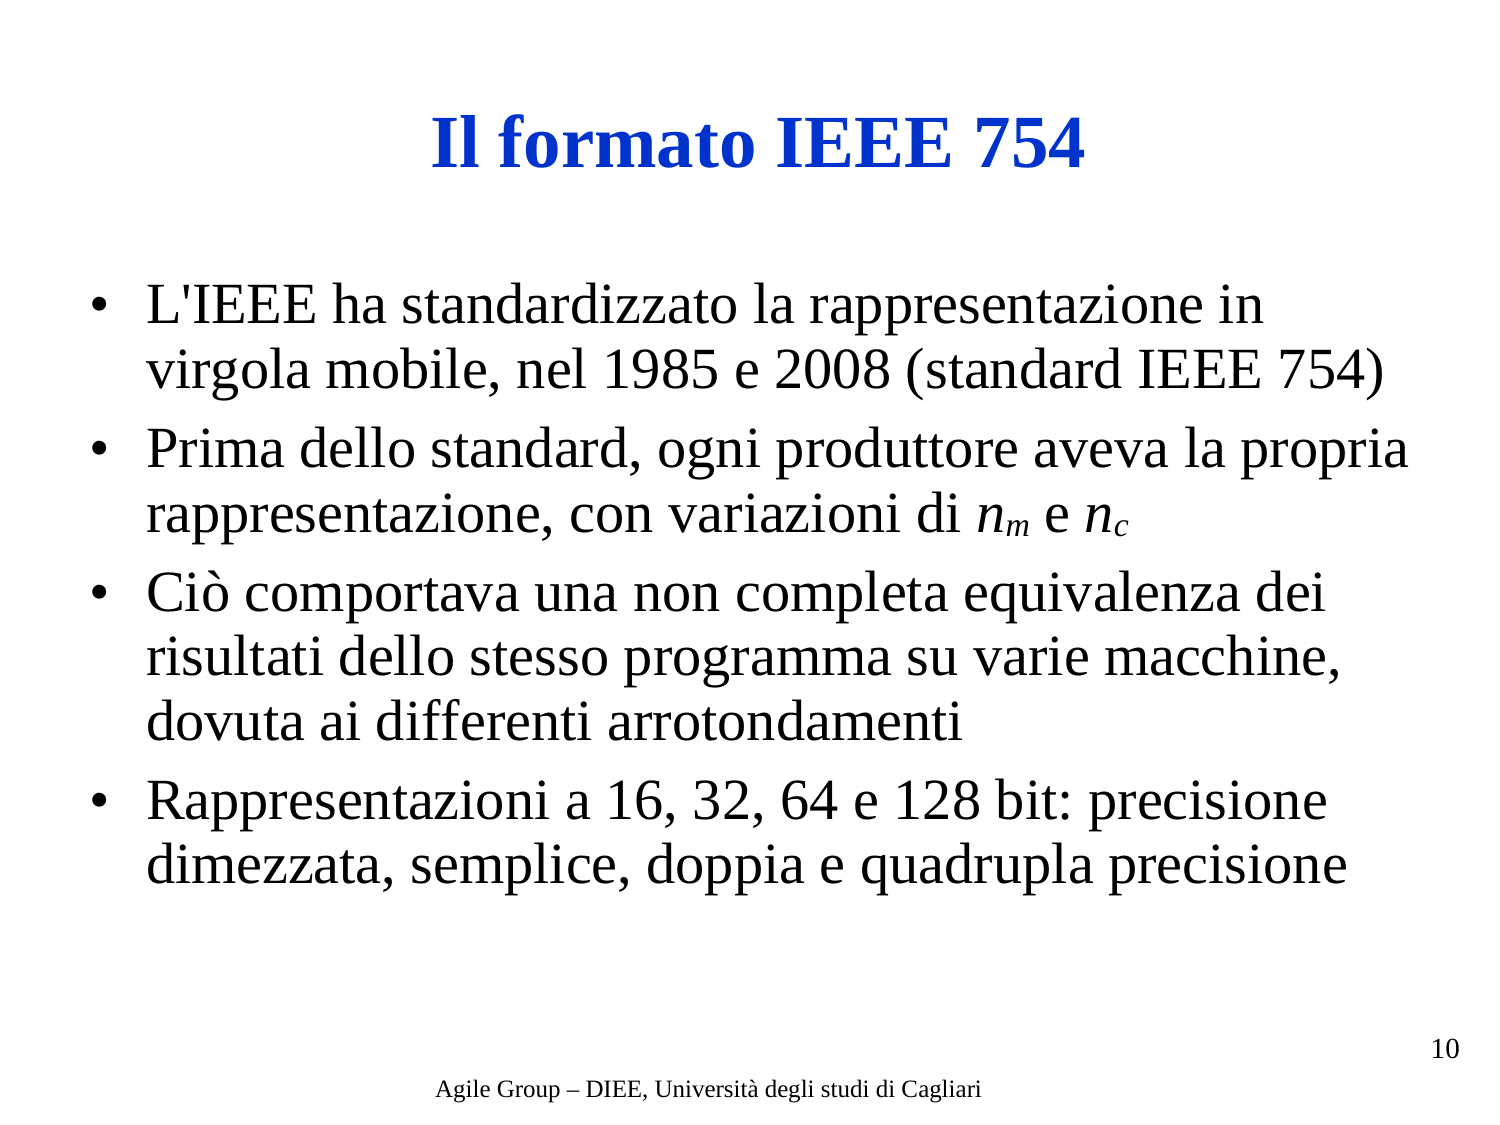

# Il formato IEEE 754
L'IEEE ha standardizzato la rappresentazione in virgola mobile, nel 1985 e 2008 (standard IEEE 754)
Prima dello standard, ogni produttore aveva la propria rappresentazione, con variazioni di nm e nc
Ciò comportava una non completa equivalenza dei risultati dello stesso programma su varie macchine, dovuta ai differenti arrotondamenti
Rappresentazioni a 16, 32, 64 e 128 bit: precisione dimezzata, semplice, doppia e quadrupla precisione
10